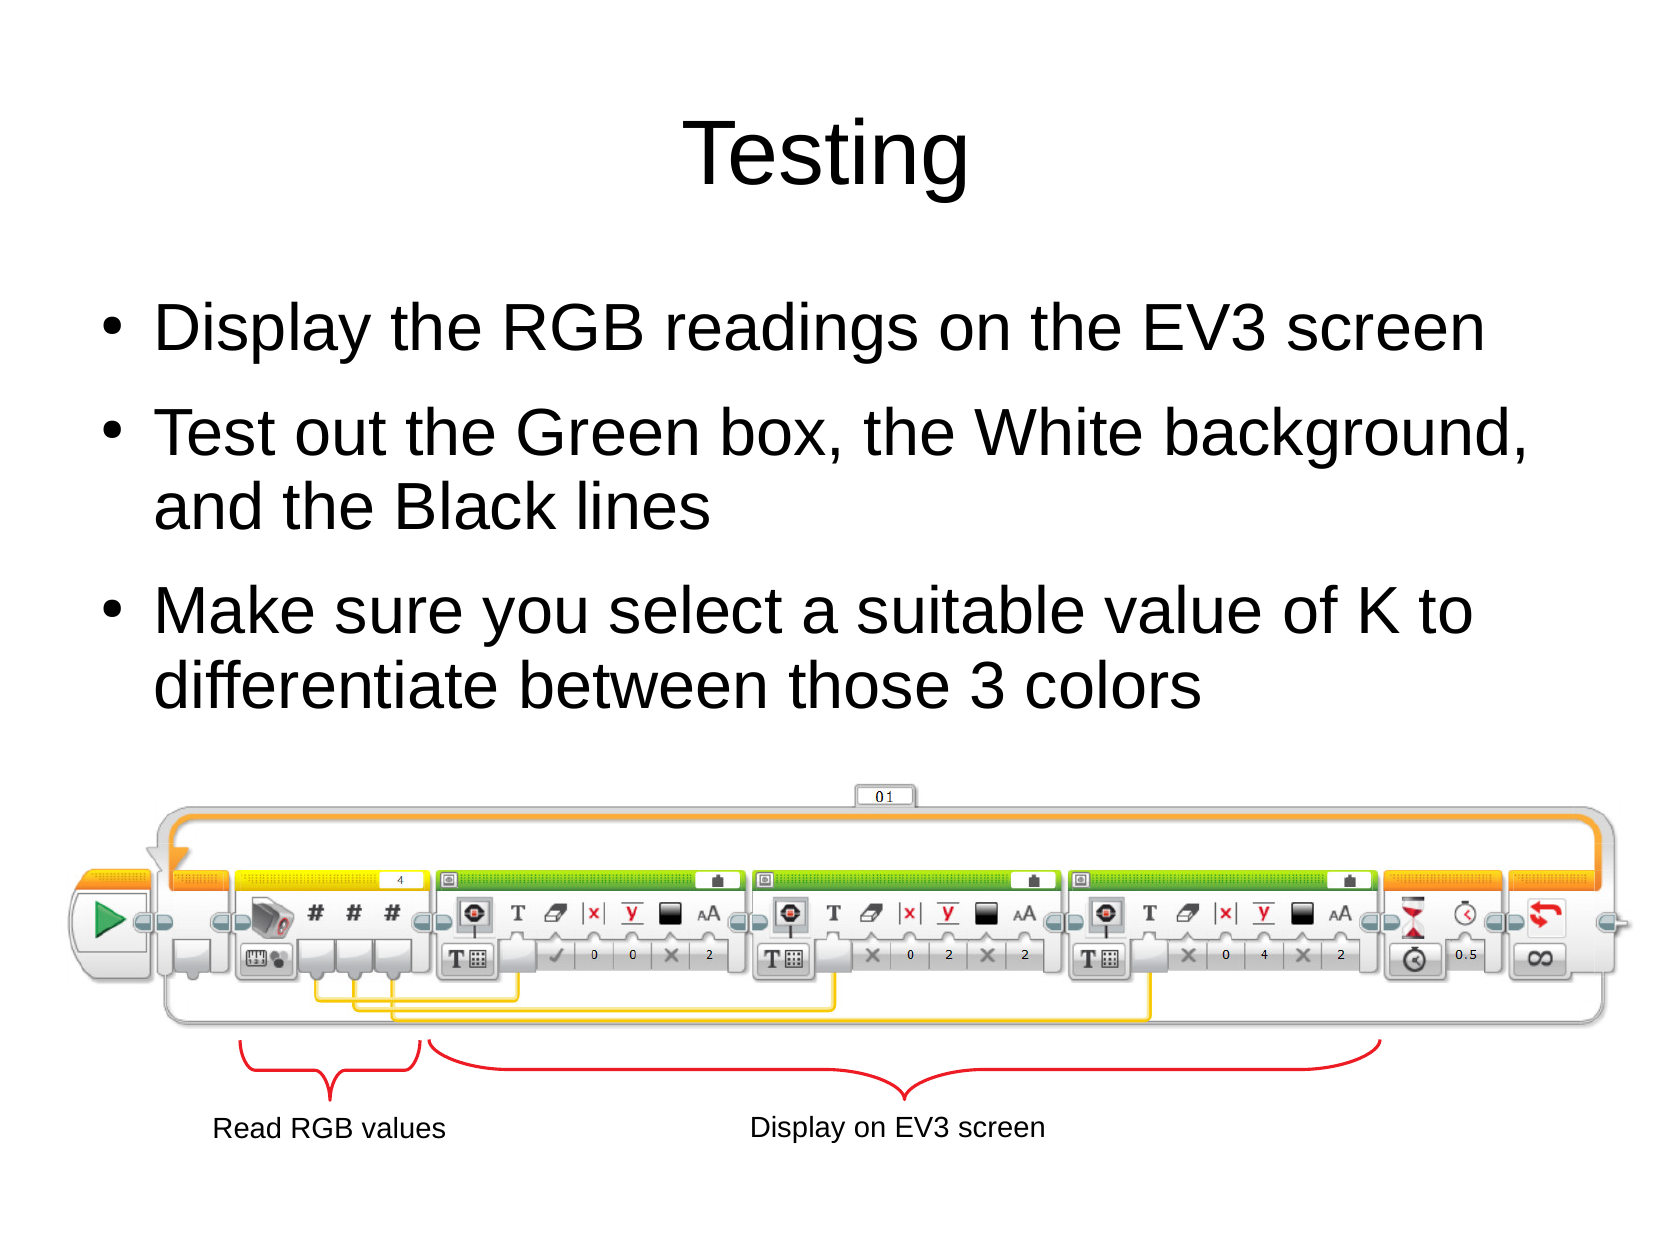

# Testing
Display the RGB readings on the EV3 screen
Test out the Green box, the White background, and the Black lines
Make sure you select a suitable value of K to differentiate between those 3 colors
Display on EV3 screen
Read RGB values